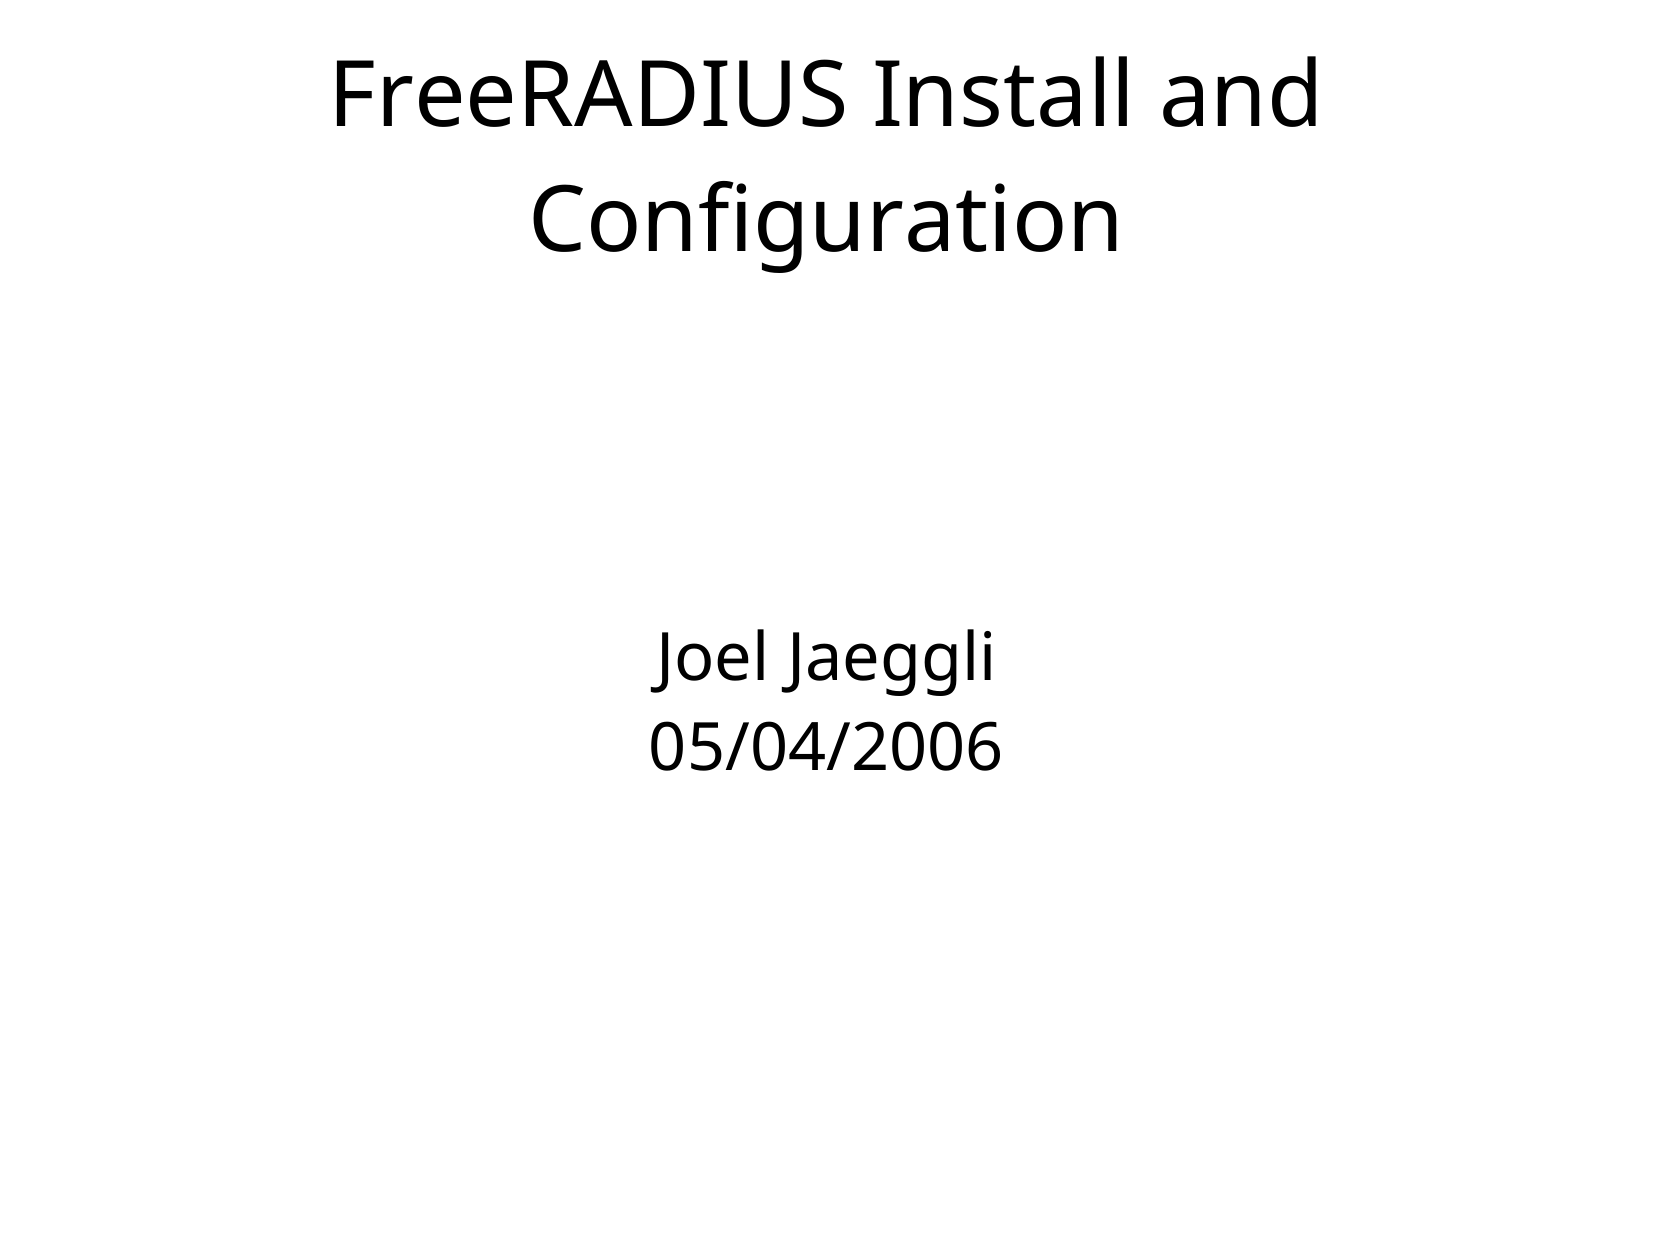

# FreeRADIUS Install and Configuration
Joel Jaeggli
05/04/2006